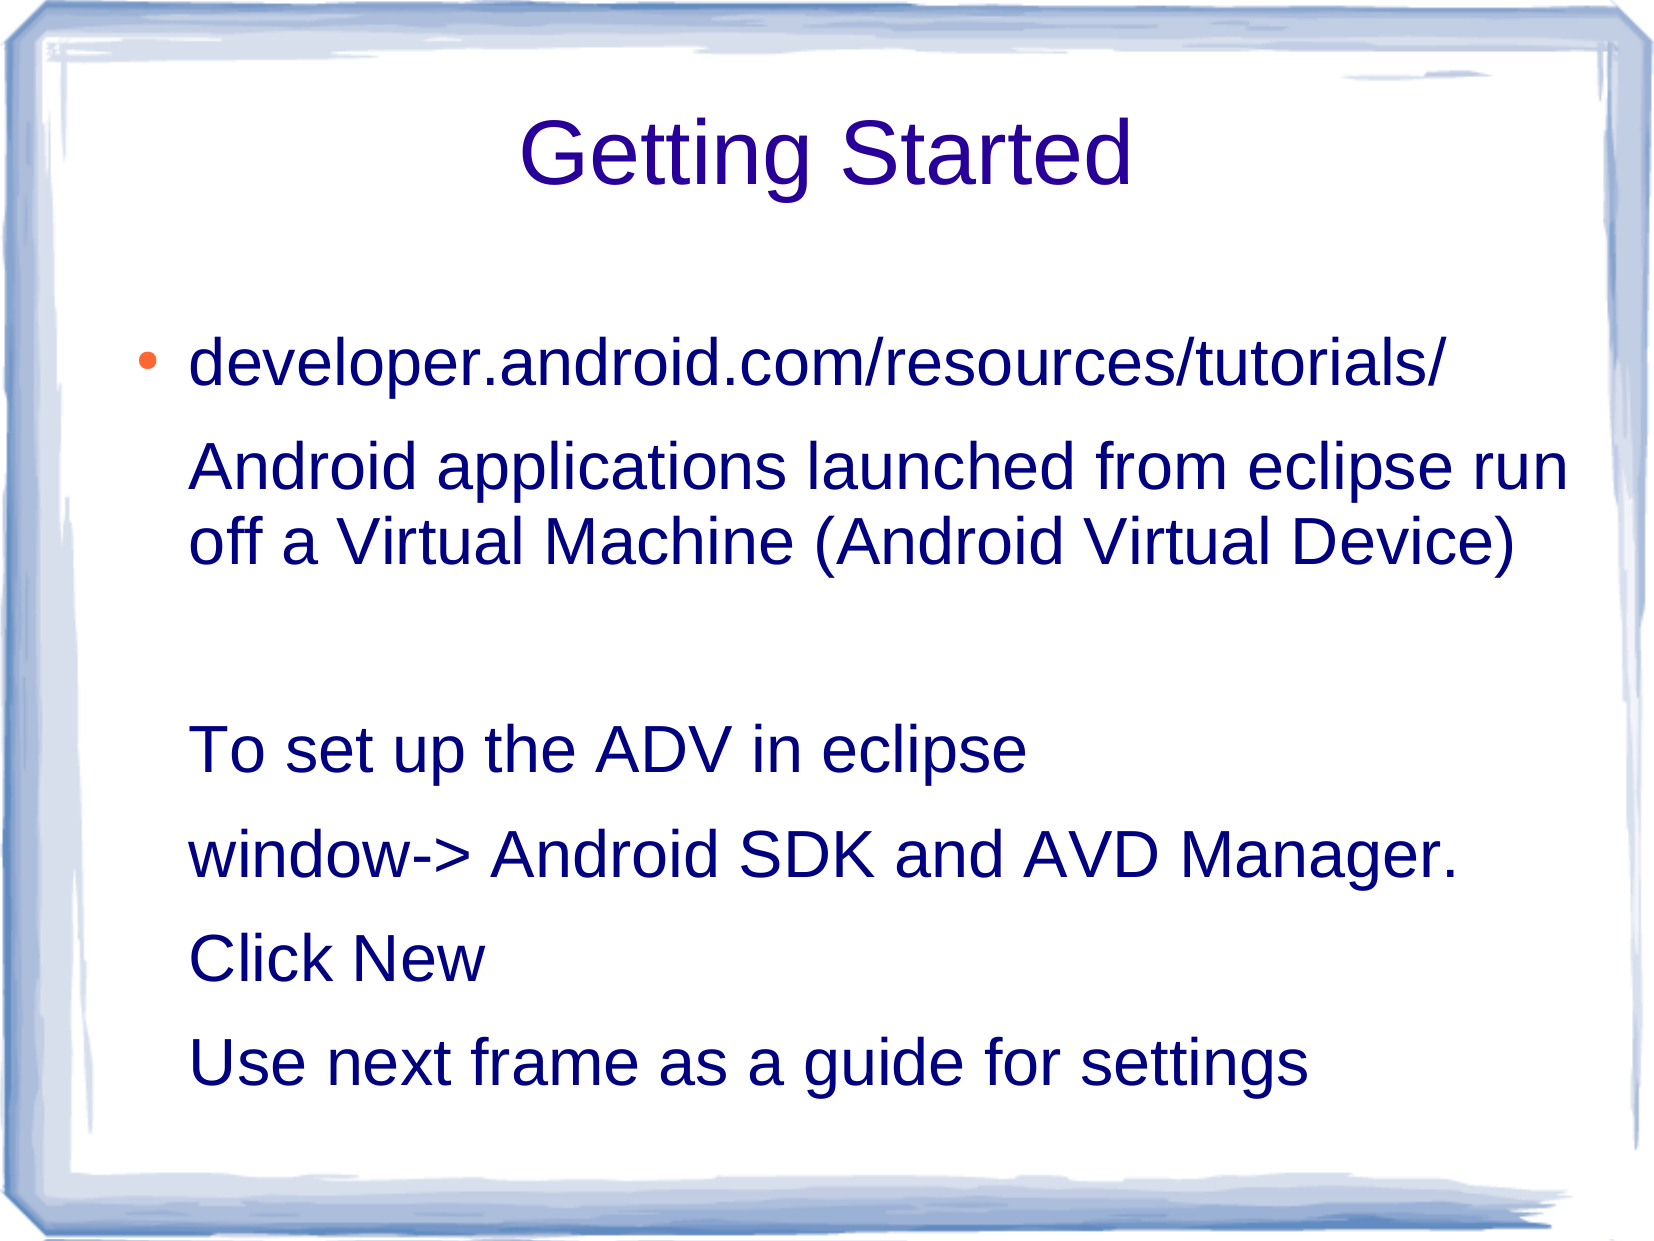

# Getting Started
developer.android.com/resources/tutorials/
Android applications launched from eclipse run off a Virtual Machine (Android Virtual Device)
To set up the ADV in eclipse
window-> Android SDK and AVD Manager.
Click New
Use next frame as a guide for settings